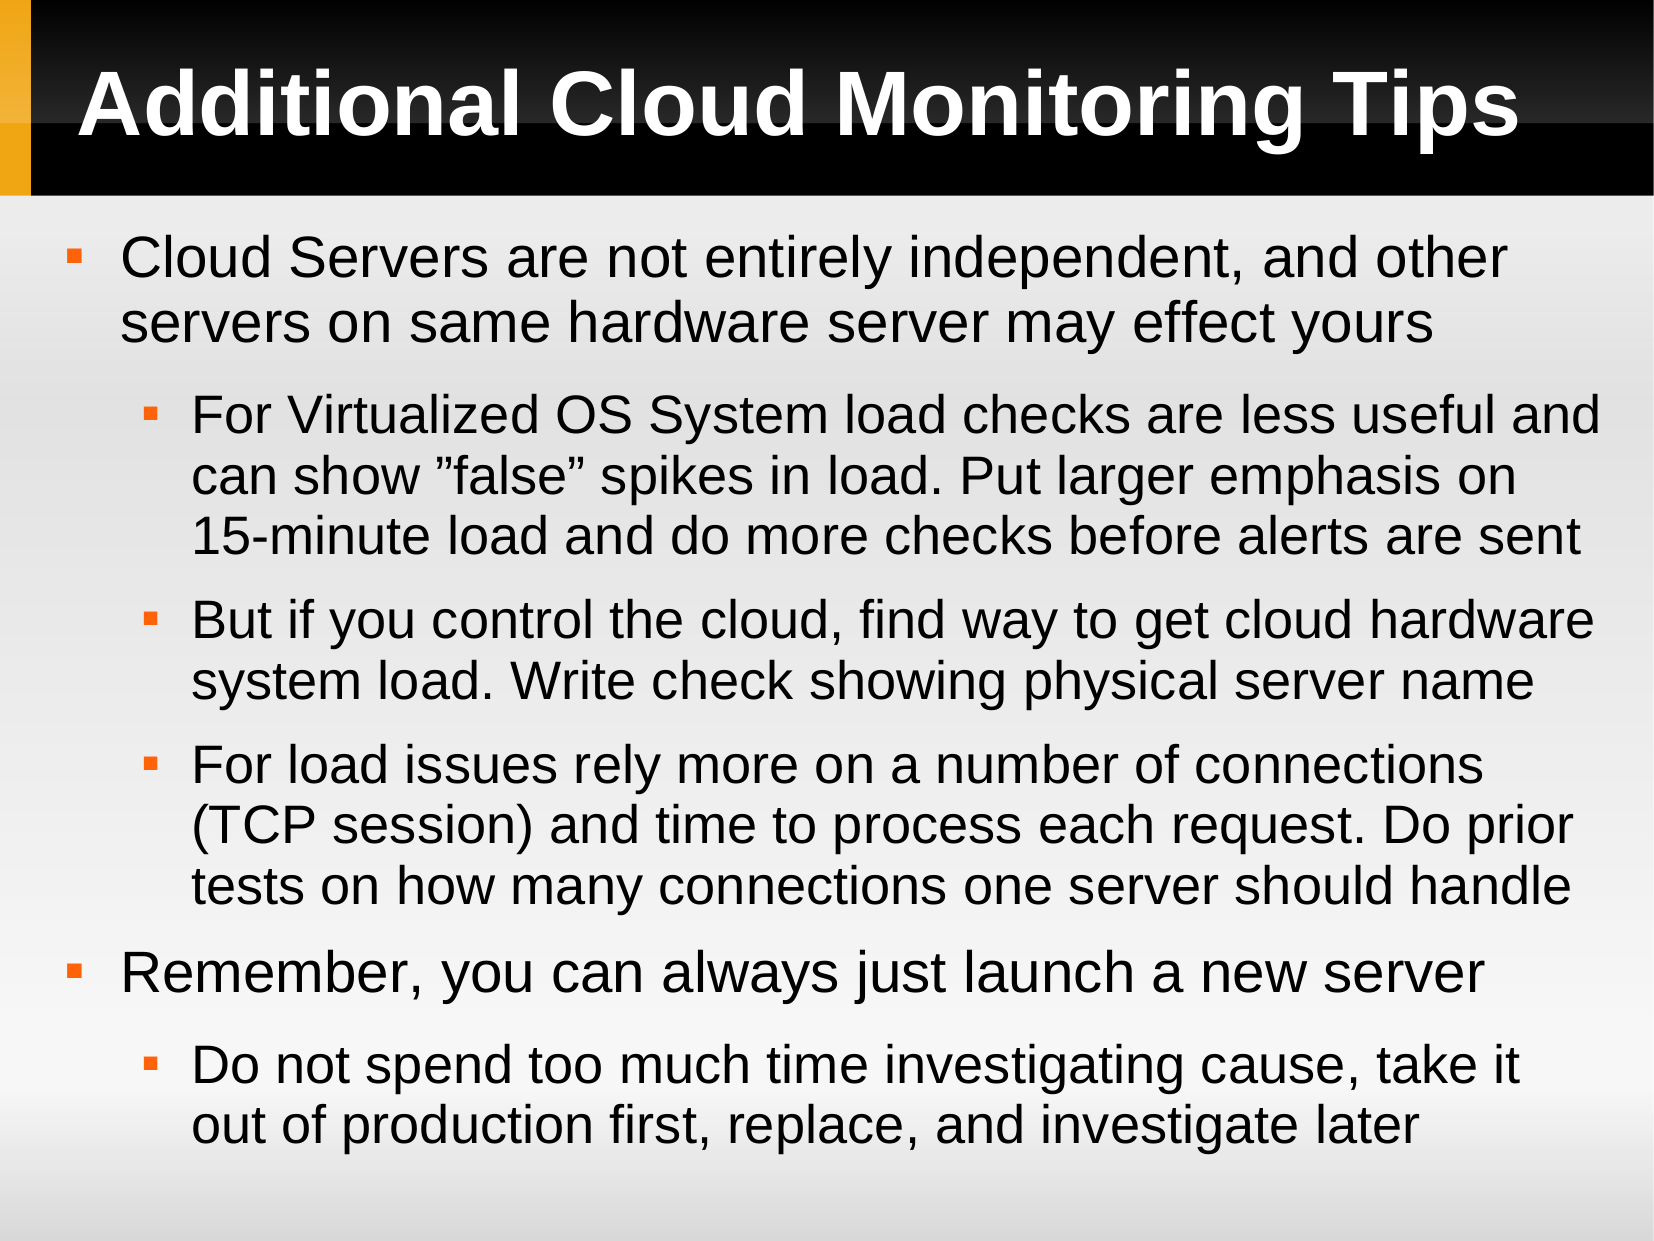

# Additional Cloud Monitoring Tips
Cloud Servers are not entirely independent, and other servers on same hardware server may effect yours
For Virtualized OS System load checks are less useful and can show ”false” spikes in load. Put larger emphasis on 15-minute load and do more checks before alerts are sent
But if you control the cloud, find way to get cloud hardware system load. Write check showing physical server name
For load issues rely more on a number of connections (TCP session) and time to process each request. Do prior tests on how many connections one server should handle
Remember, you can always just launch a new server
Do not spend too much time investigating cause, take it out of production first, replace, and investigate later